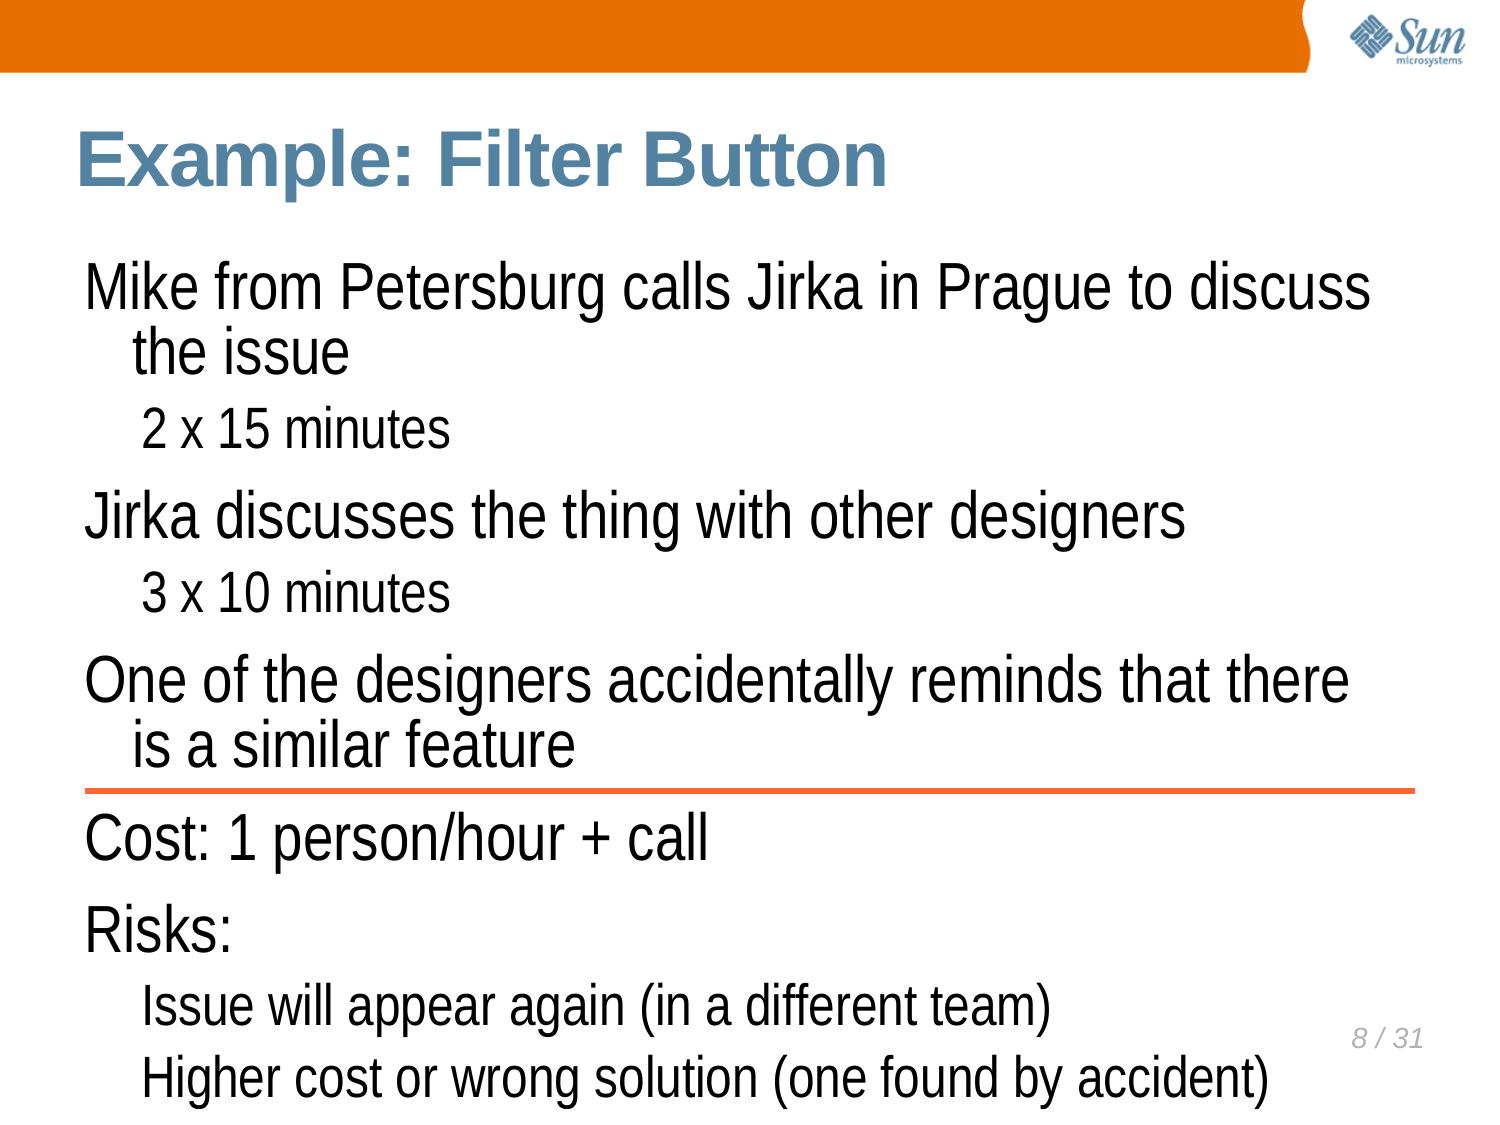

# Example: Filter Button
Mike from Petersburg calls Jirka in Prague to discuss the issue
2 x 15 minutes
Jirka discusses the thing with other designers
3 x 10 minutes
One of the designers accidentally reminds that there is a similar feature
Cost: 1 person/hour + call
Risks:
Issue will appear again (in a different team)
Higher cost or wrong solution (one found by accident)
8